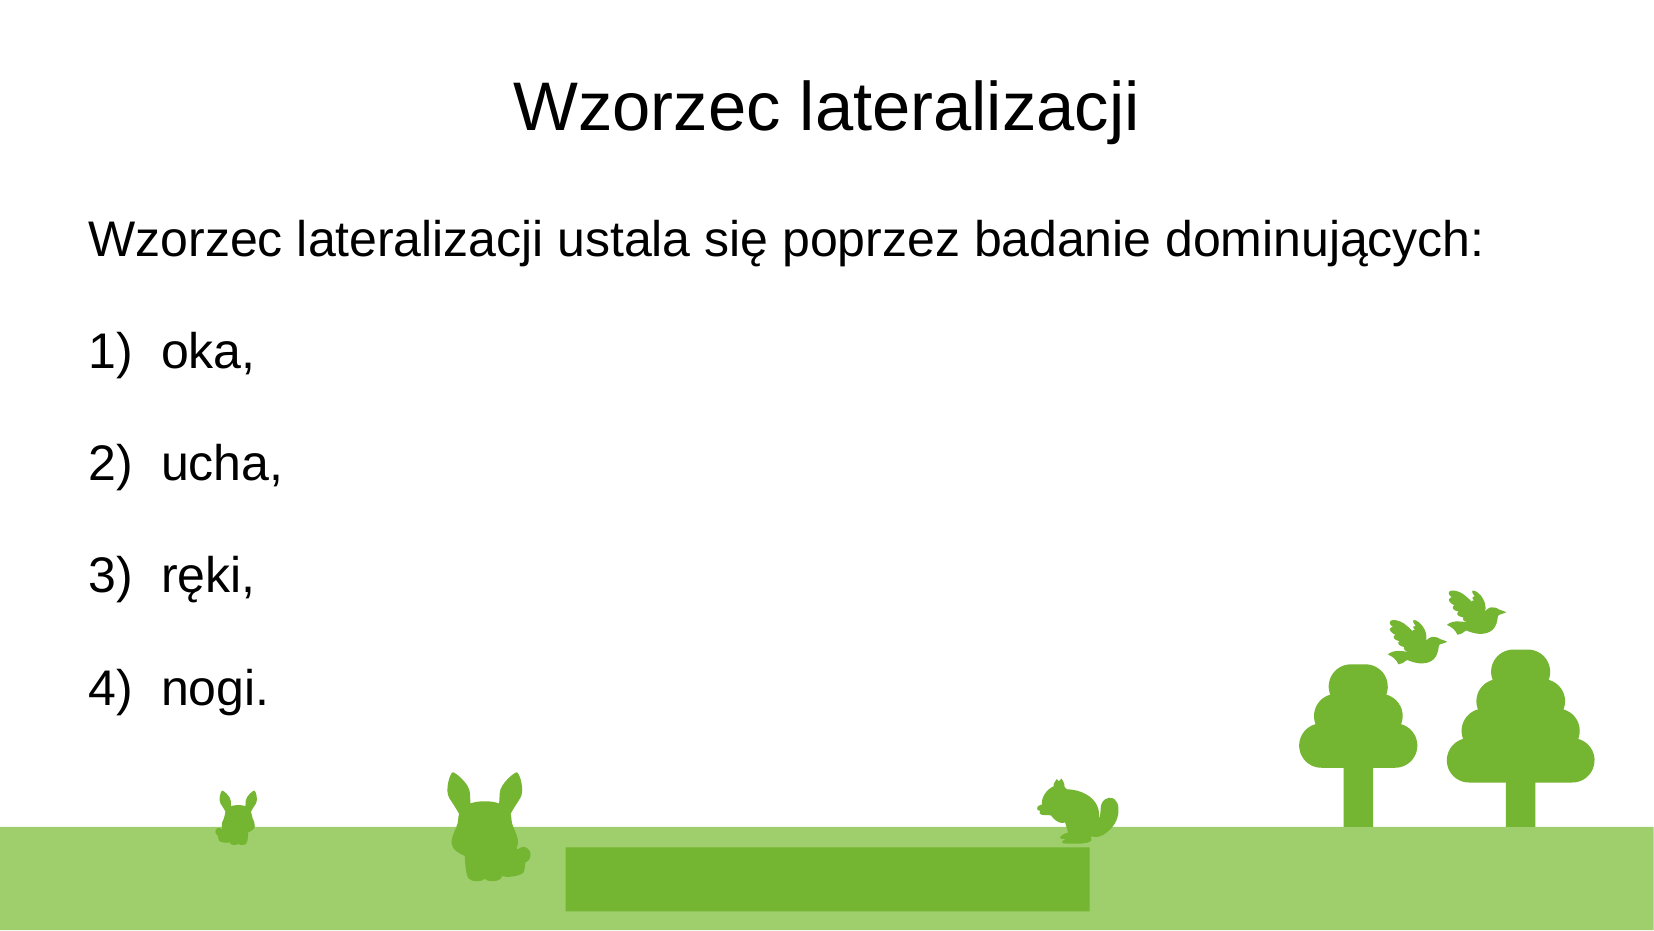

# Wzorzec lateralizacji
Wzorzec lateralizacji ustala się poprzez badanie dominujących:
 oka,
 ucha,
 ręki,
 nogi.